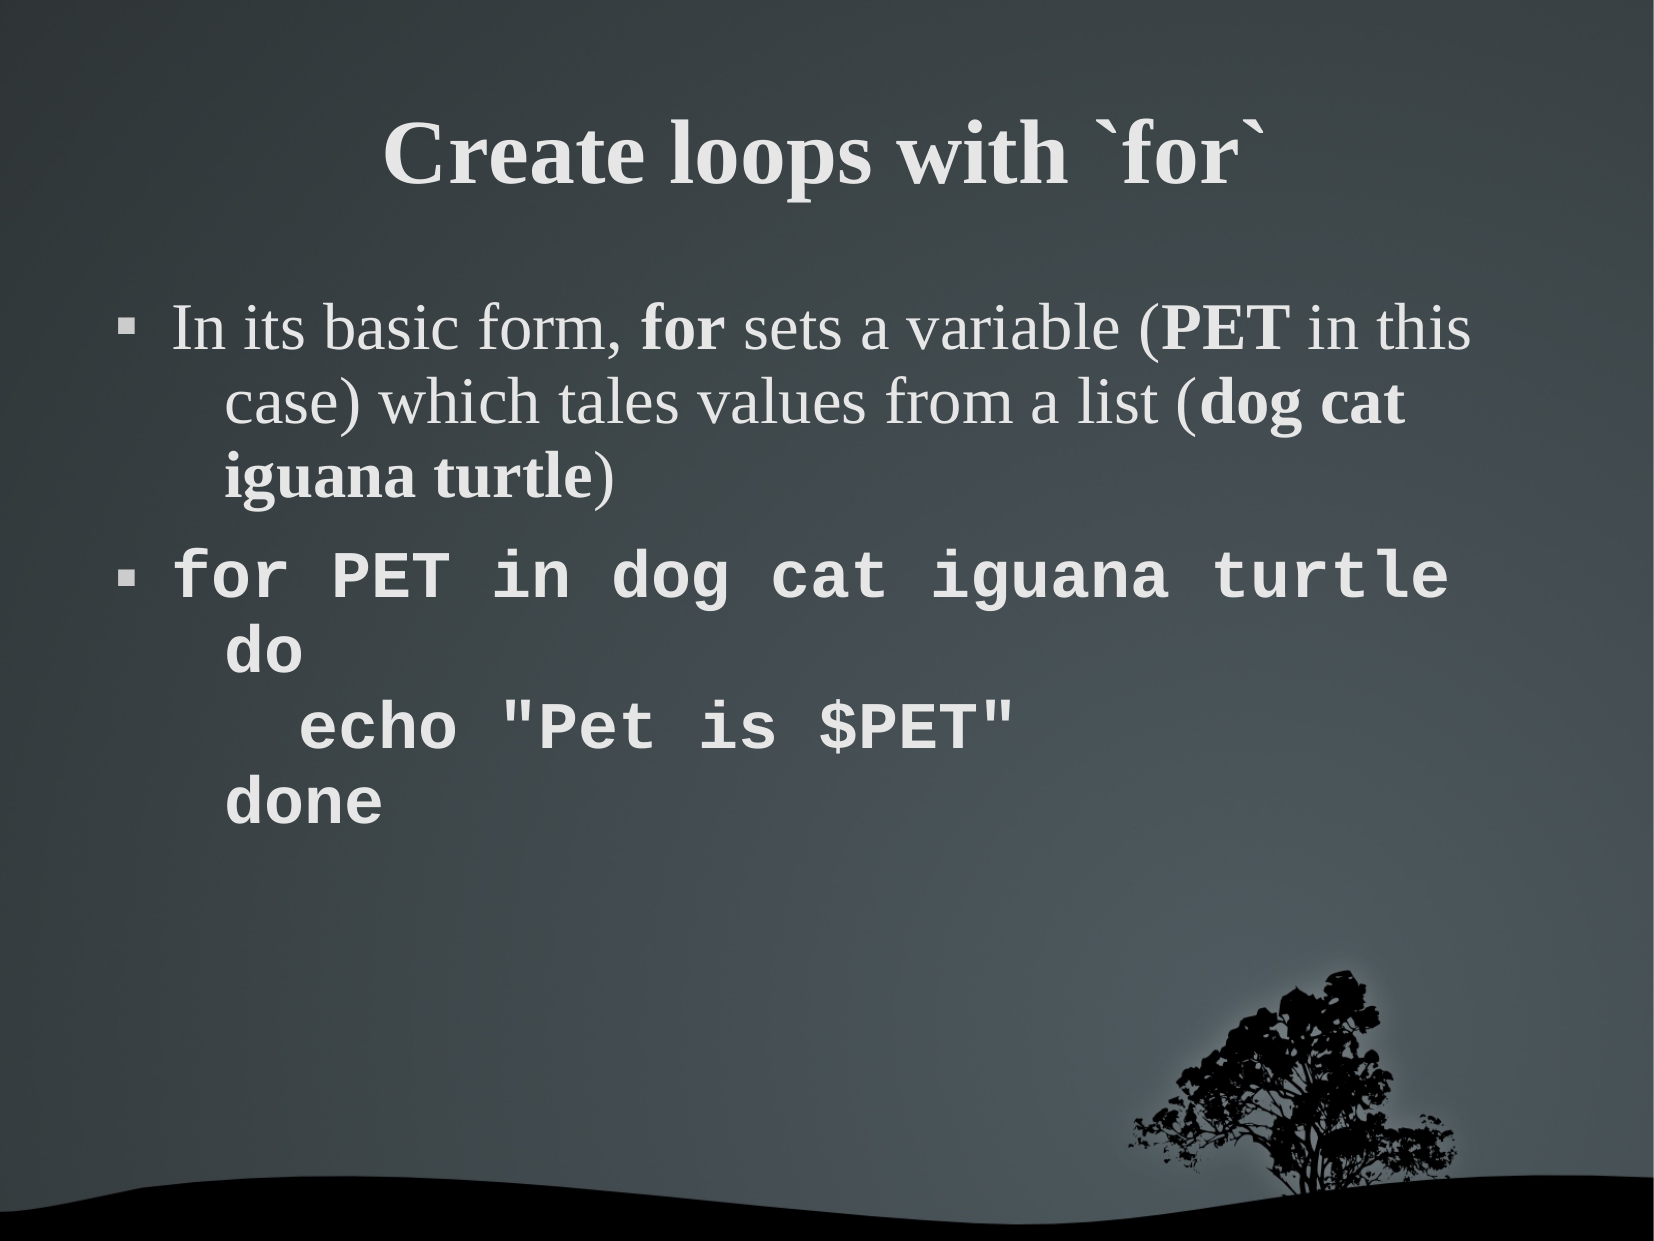

# Create loops with `for`
In its basic form, for sets a variable (PET in this case) which tales values from a list (dog cat iguana turtle)
for PET in dog cat iguana turtle
do
	echo "Pet is $PET"
done